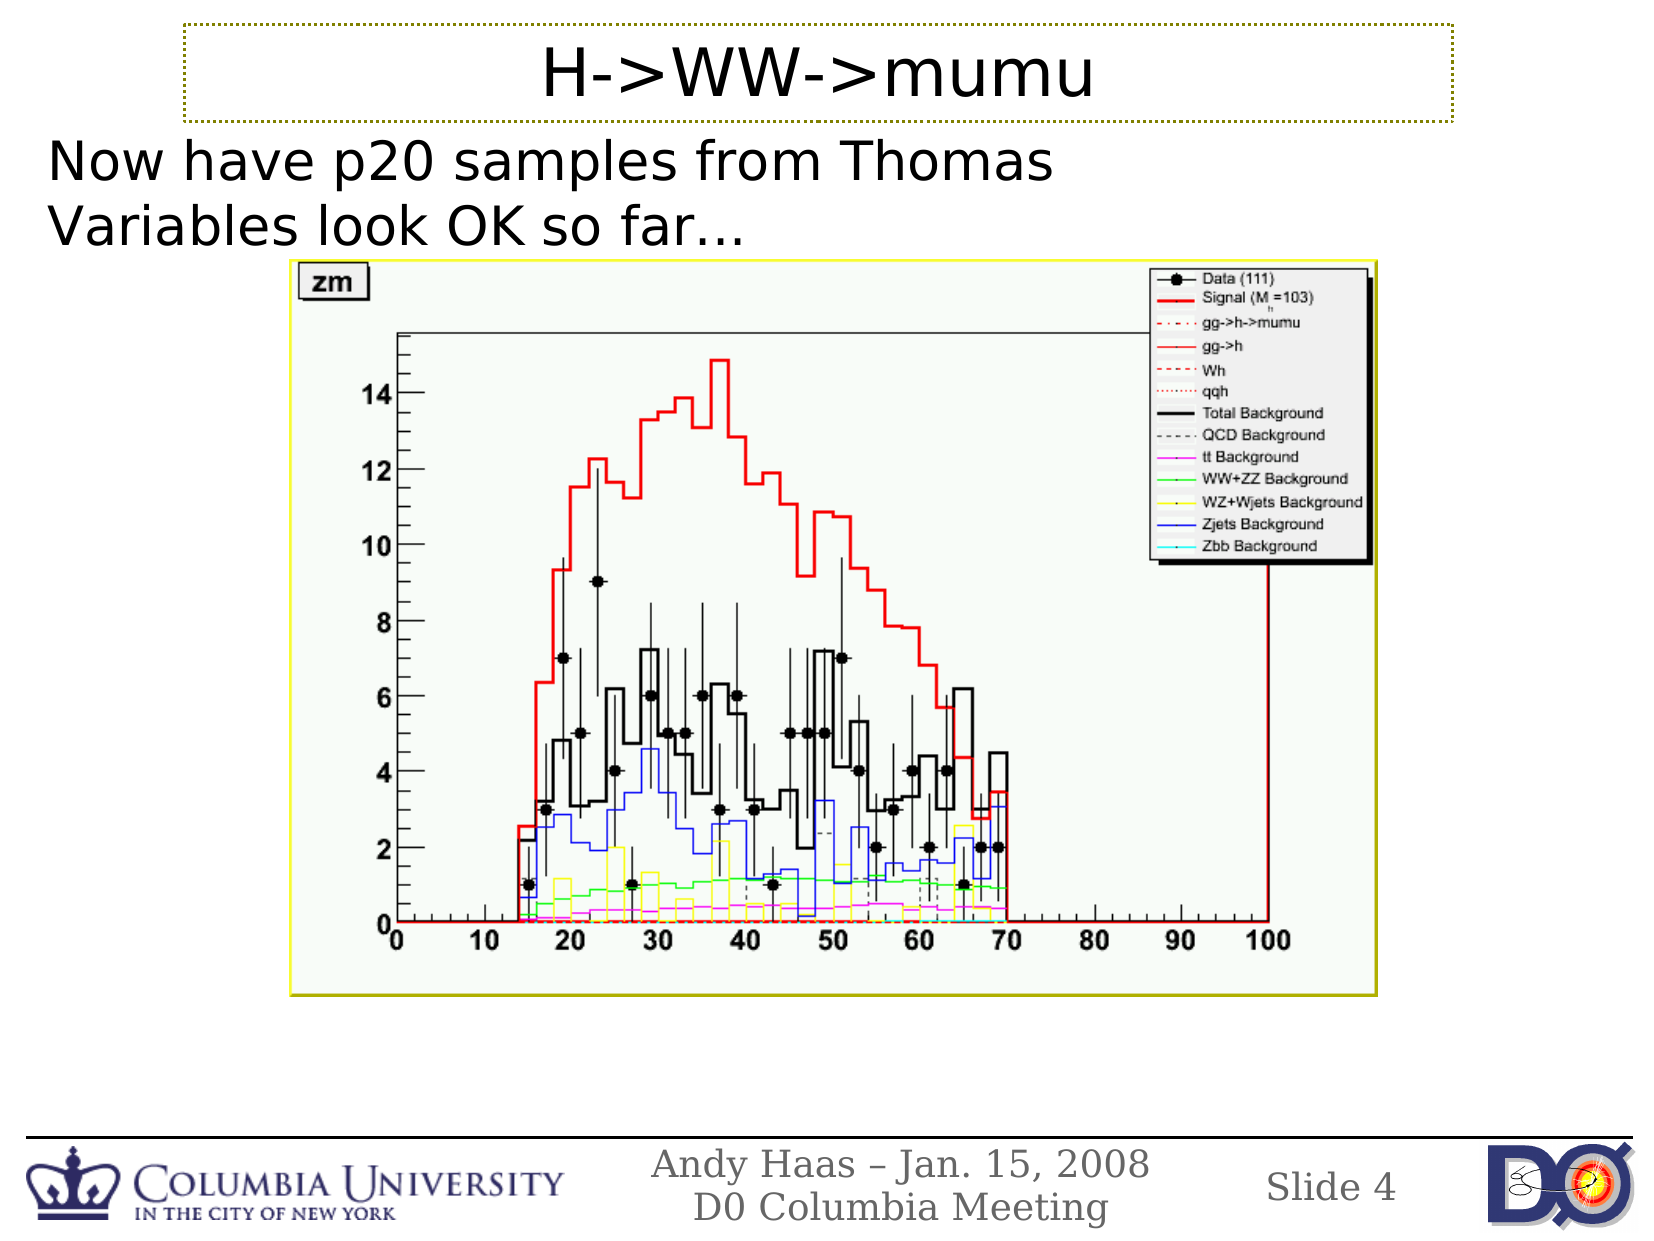

# H->WW->mumu
Now have p20 samples from Thomas
Variables look OK so far...